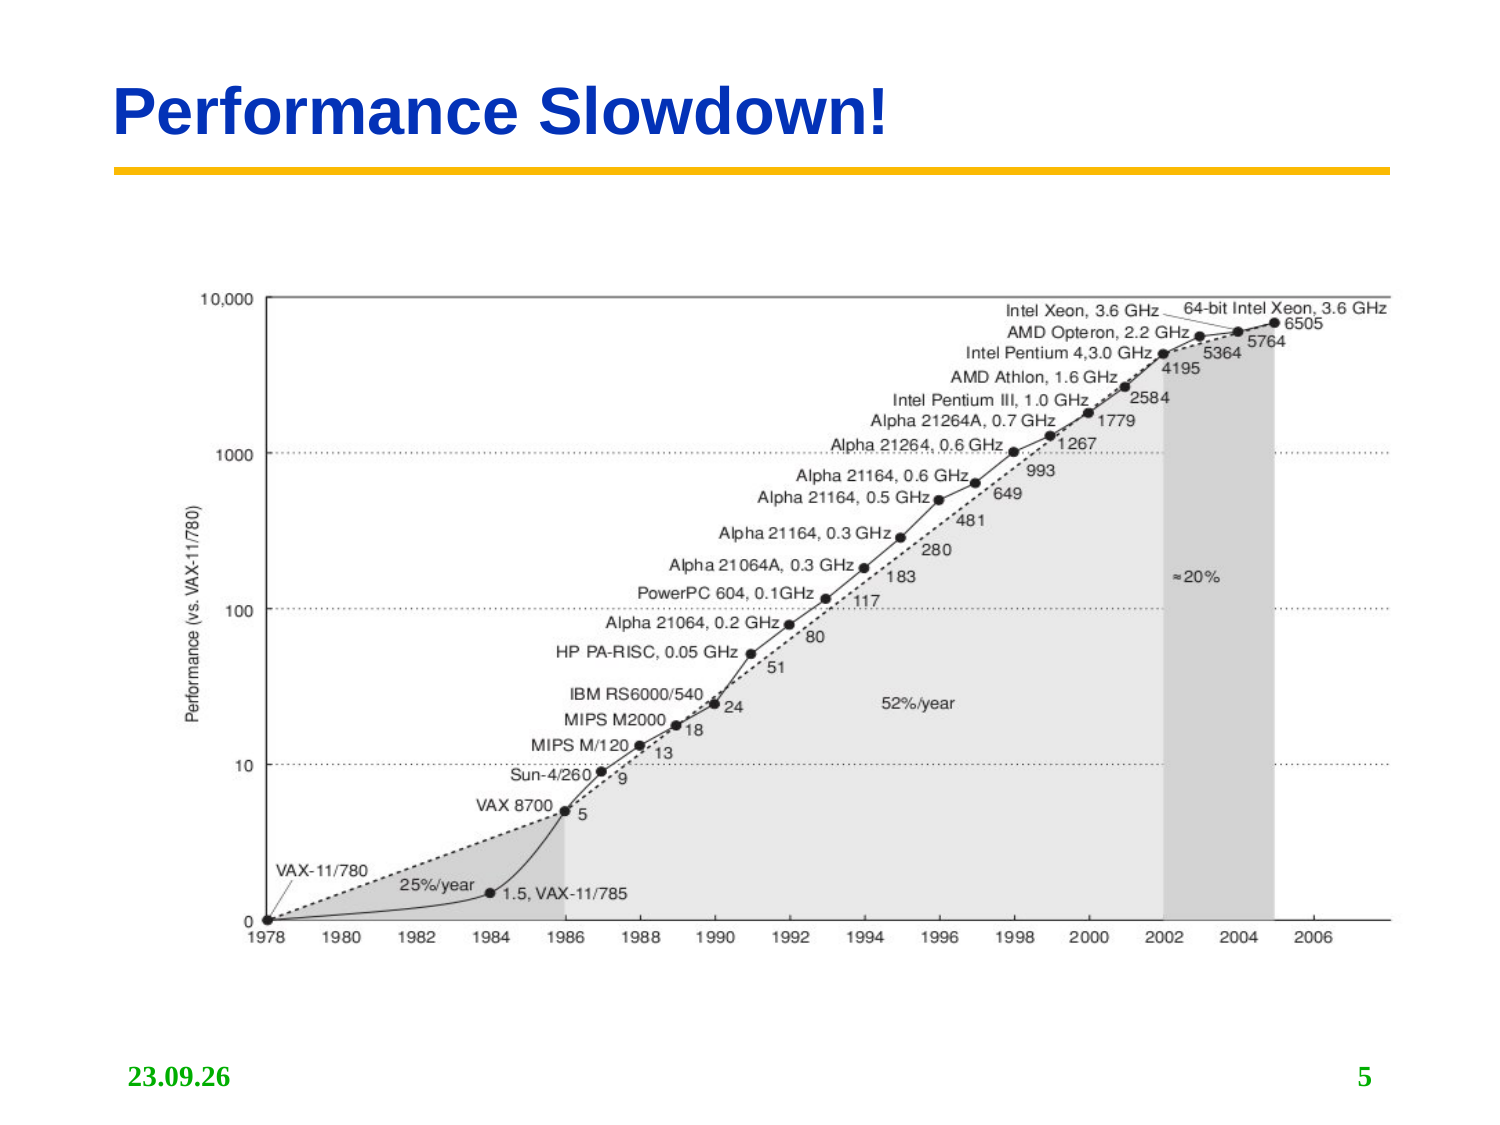

# Performance Slowdown!
CS252-s06, Lec 01-intro
5